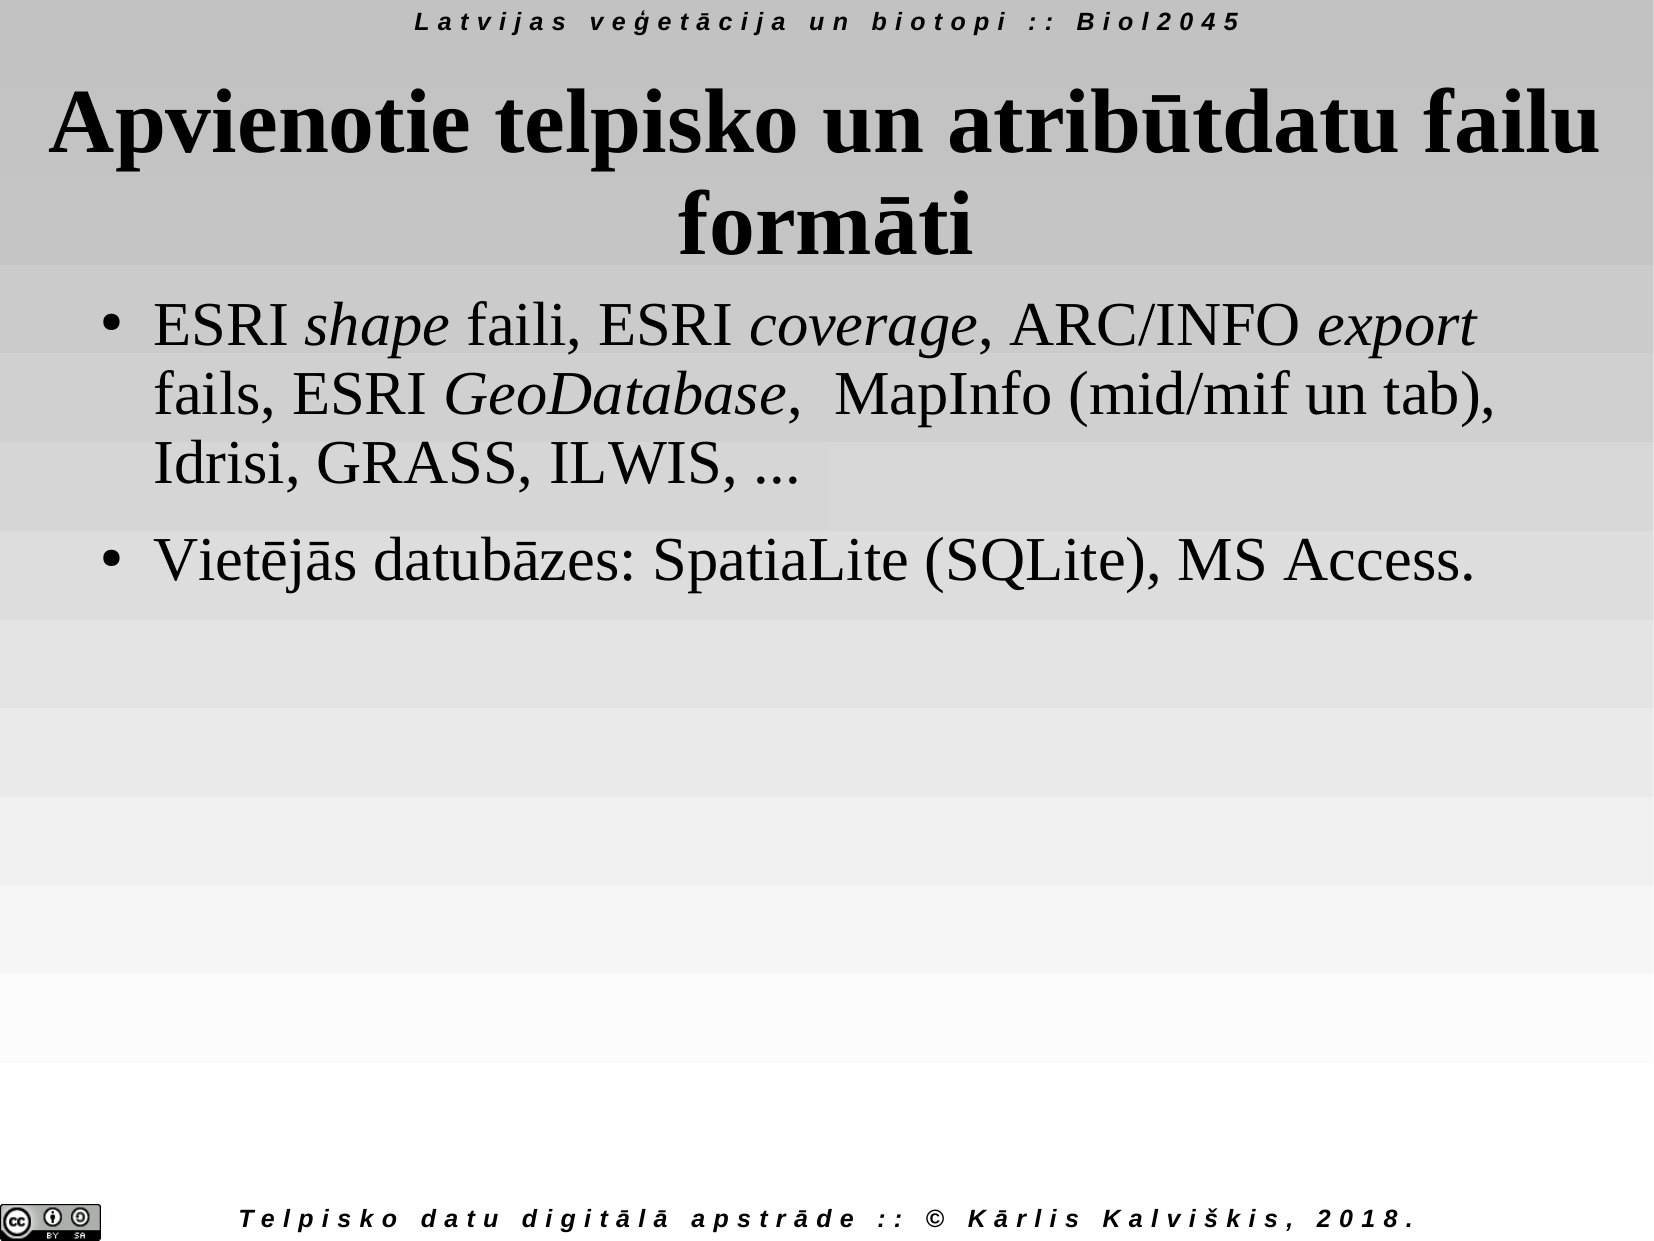

# Apvienotie telpisko un atribūtdatu failu formāti
ESRI shape faili, ESRI coverage, ARC/INFO export fails, ESRI GeoDatabase, MapInfo (mid/mif un tab), Idrisi, GRASS, ILWIS, ...
Vietējās datubāzes: SpatiaLite (SQLite), MS Access.